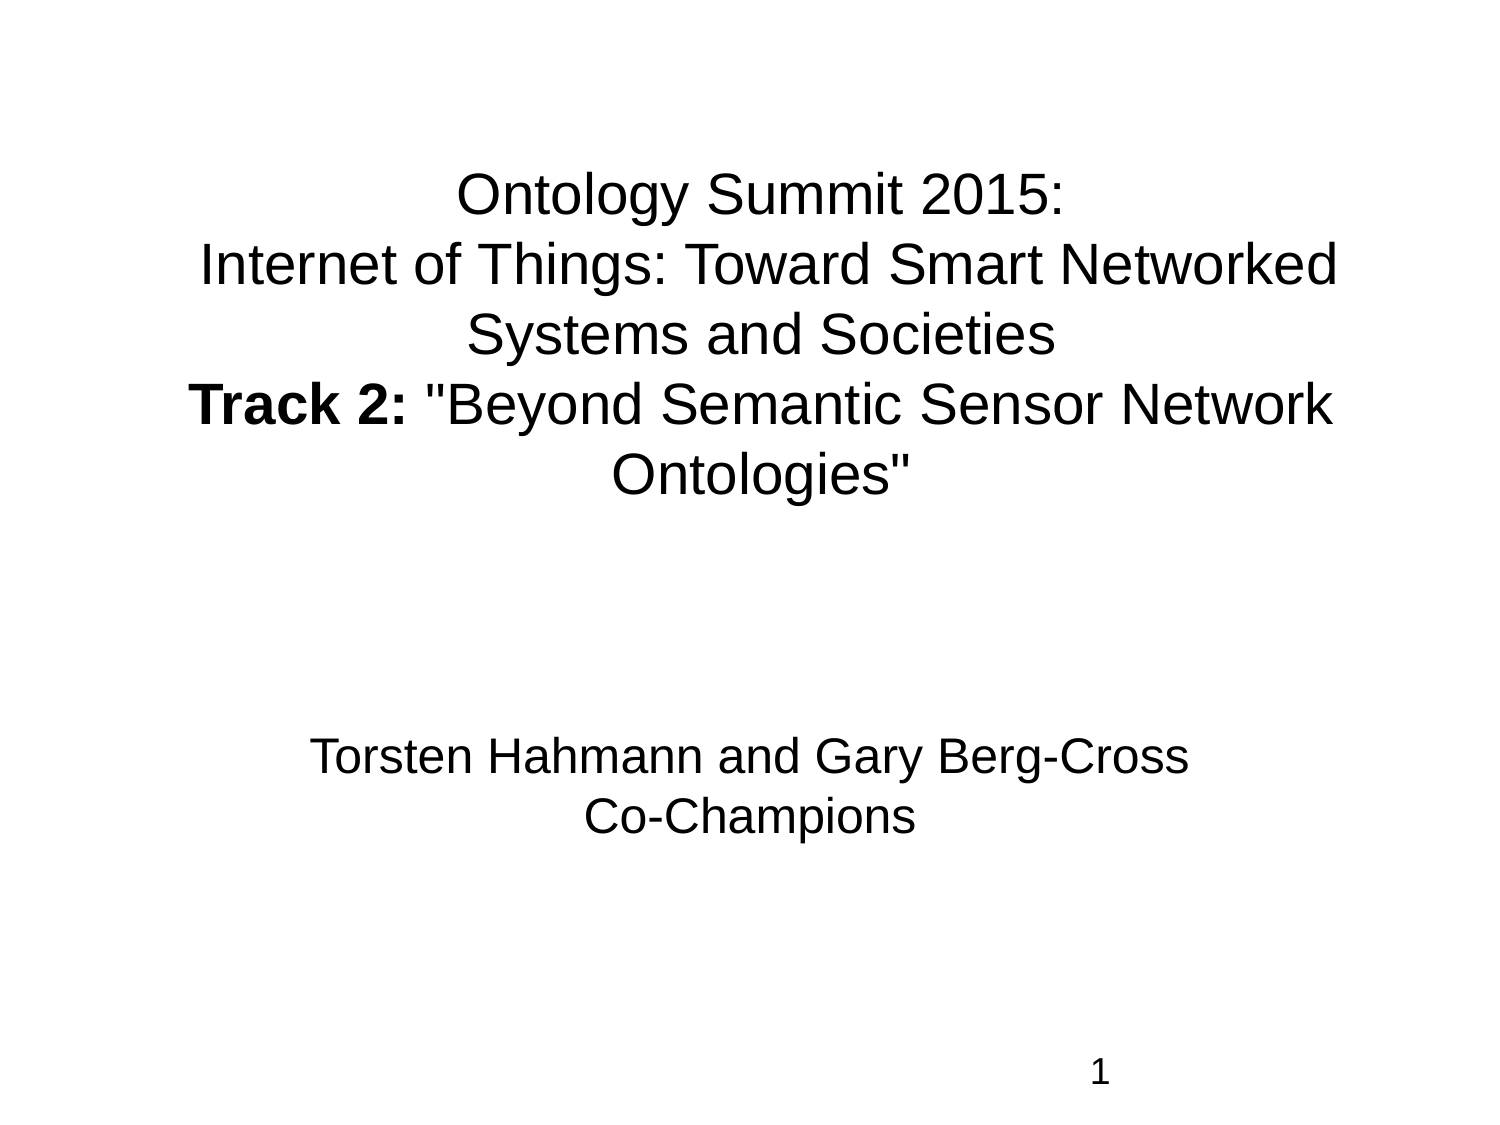

# Ontology Summit 2015:  Internet of Things: Toward Smart Networked Systems and Societies Track 2: "Beyond Semantic Sensor Network Ontologies"
Torsten Hahmann and Gary Berg-Cross
Co-Champions